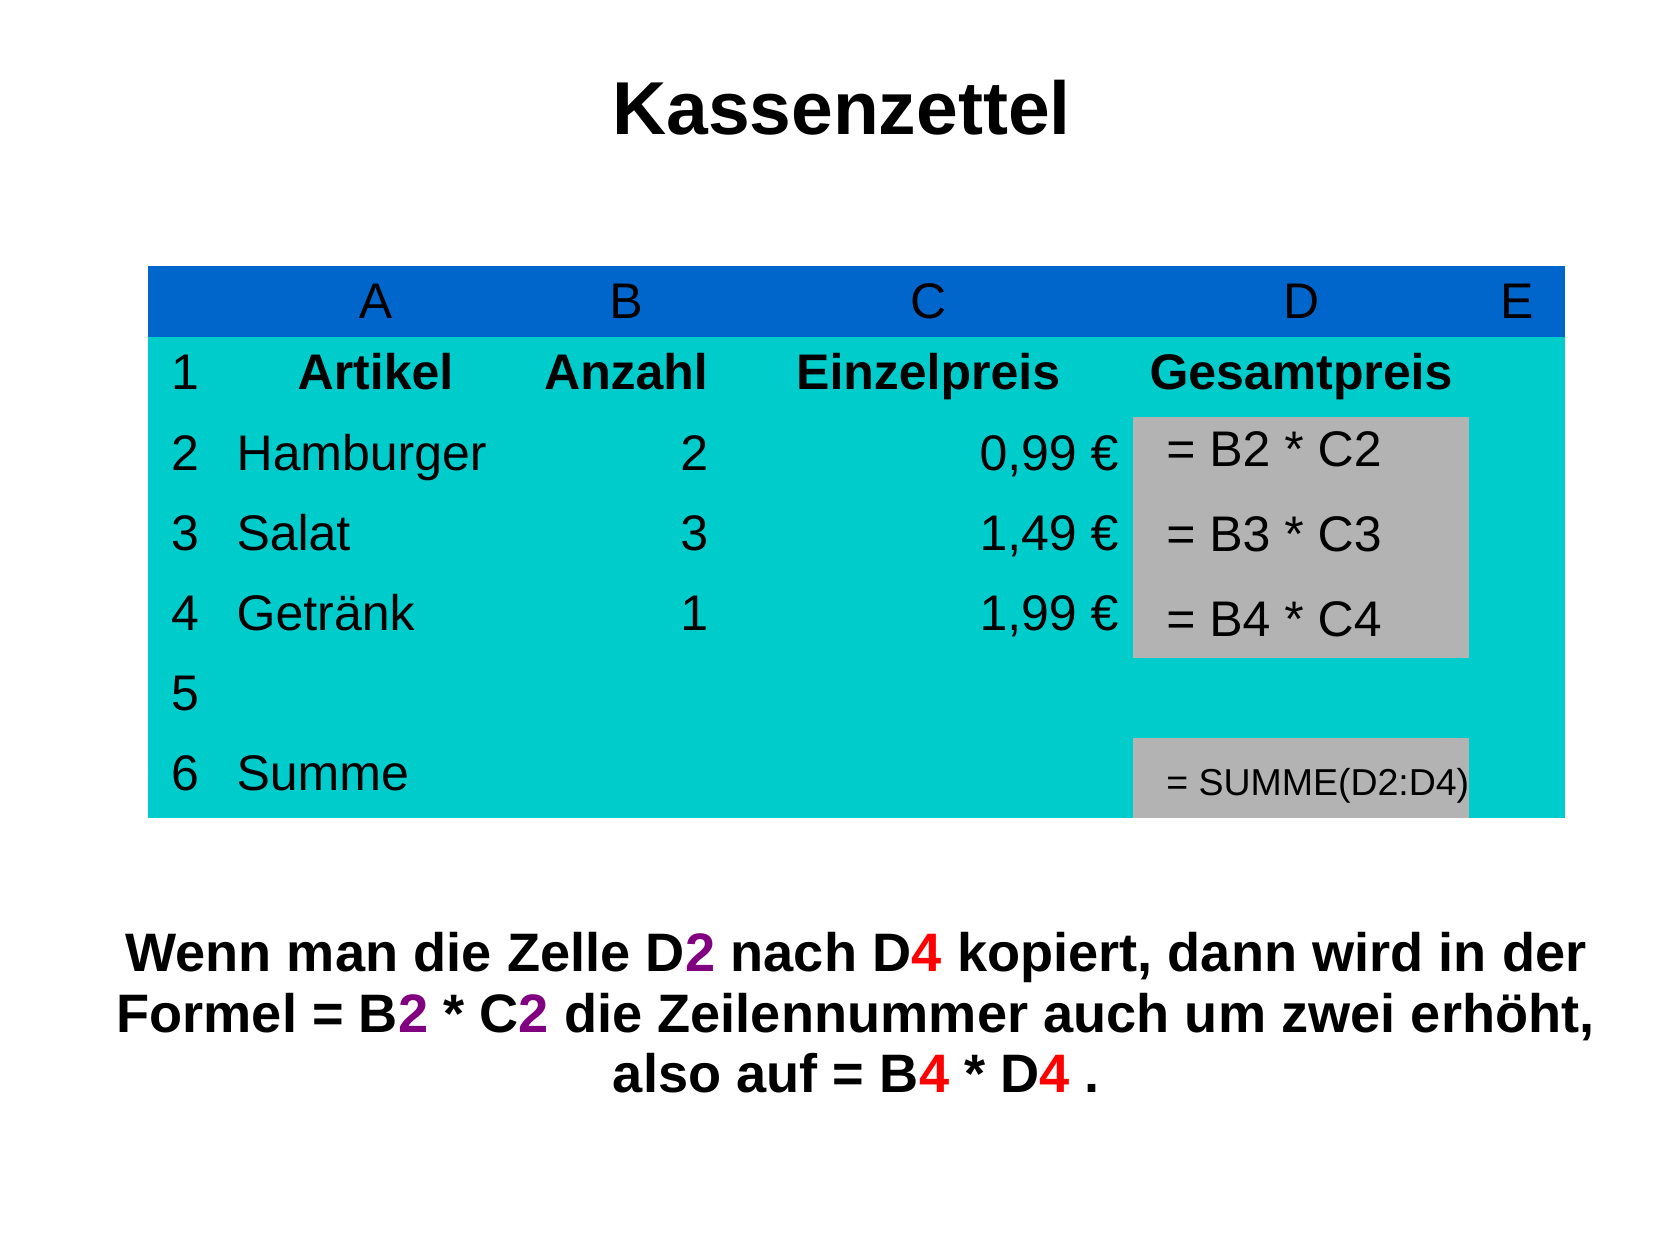

Kassenzettel
| | A | B | C | D | E |
| --- | --- | --- | --- | --- | --- |
| 1 | Artikel | Anzahl | Einzelpreis | Gesamtpreis | |
| 2 | Hamburger | 2 | 0,99 € | | |
| 3 | Salat | 3 | 1,49 € | | |
| 4 | Getränk | 1 | 1,99 € | | |
| 5 | | | | | |
| 6 | Summe | | | | |
= B2 * C2
= B3 * C3
= B4 * C4
= SUMME(D2:D4)
Wenn man die Zelle D2 nach D4 kopiert, dann wird in der Formel = B2 * C2 die Zeilennummer auch um zwei erhöht, also auf = B4 * D4 .